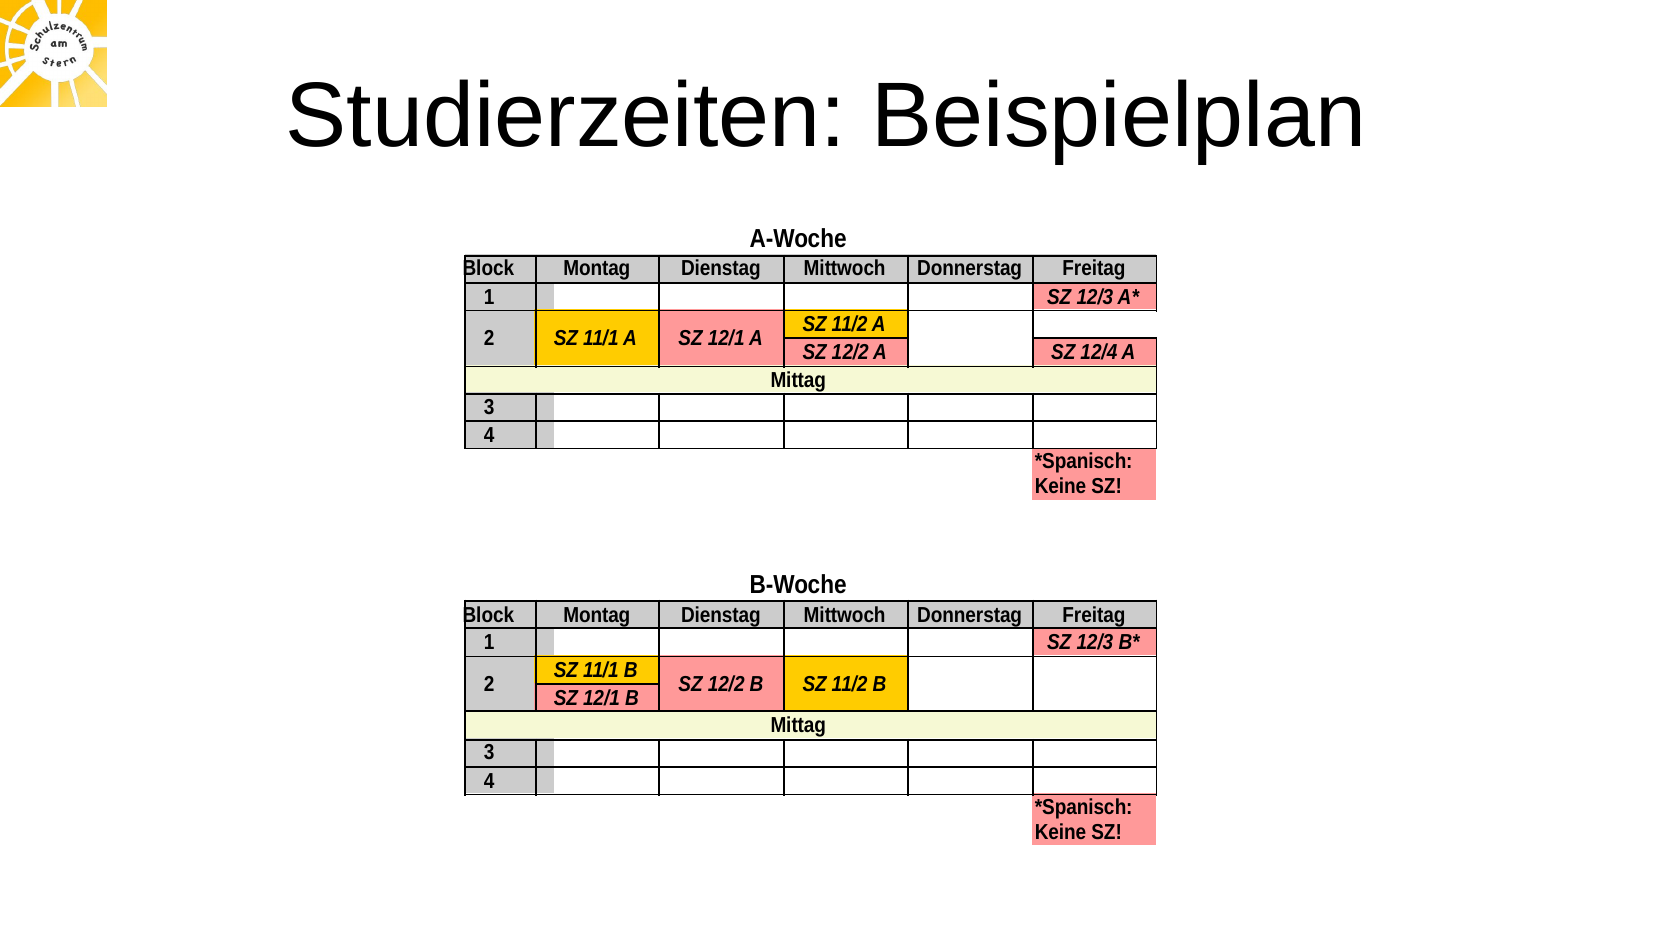

# Studierzeiten: Beispielplan
A-Woche
Block
Montag
Dienstag
Mittwoch
Donnerstag
Freitag
1
SZ 12/3 A*
SZ 11/2 A
2
SZ 11/1 A
SZ 12/1 A
SZ 12/2 A
SZ 12/4 A
Mittag
3
4
*Spanisch:
Keine SZ!
B-Woche
Block
Montag
Dienstag
Mittwoch
Donnerstag
Freitag
1
SZ 12/3 B*
SZ 11/1 B
2
SZ 12/2 B
SZ 11/2 B
SZ 12/1 B
Mittag
3
4
*Spanisch:
Keine SZ!